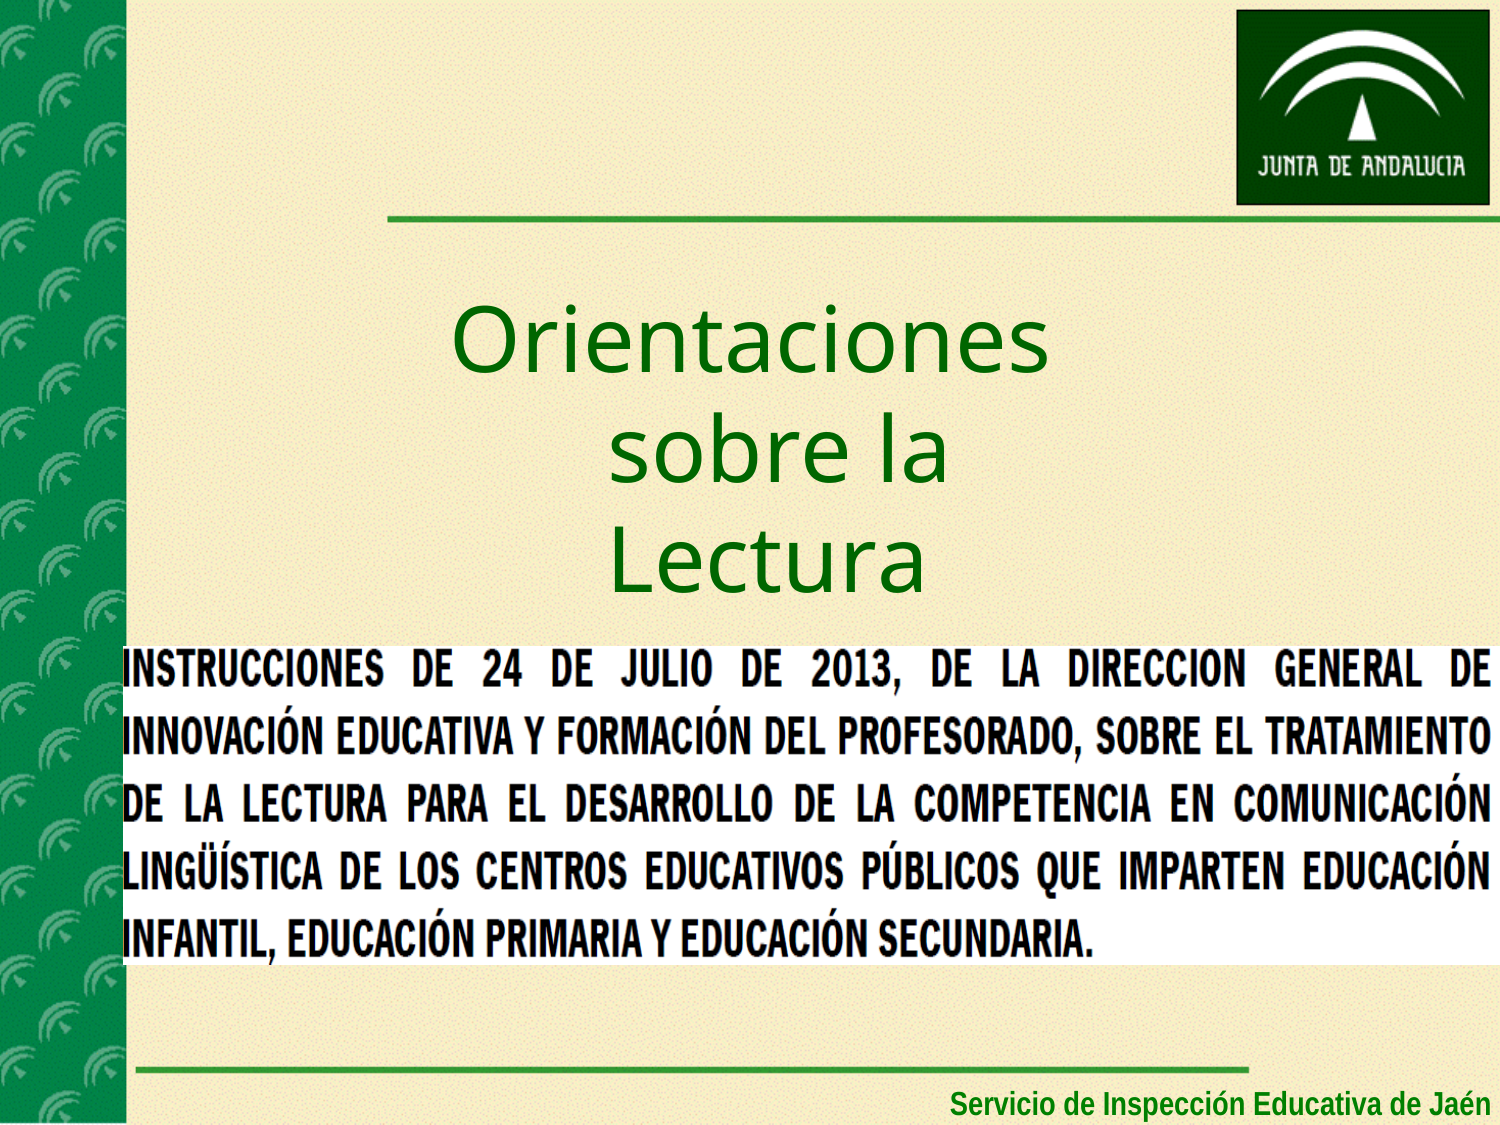

Orientaciones sobre la Lectura
Servicio de Inspección Educativa de Jaén